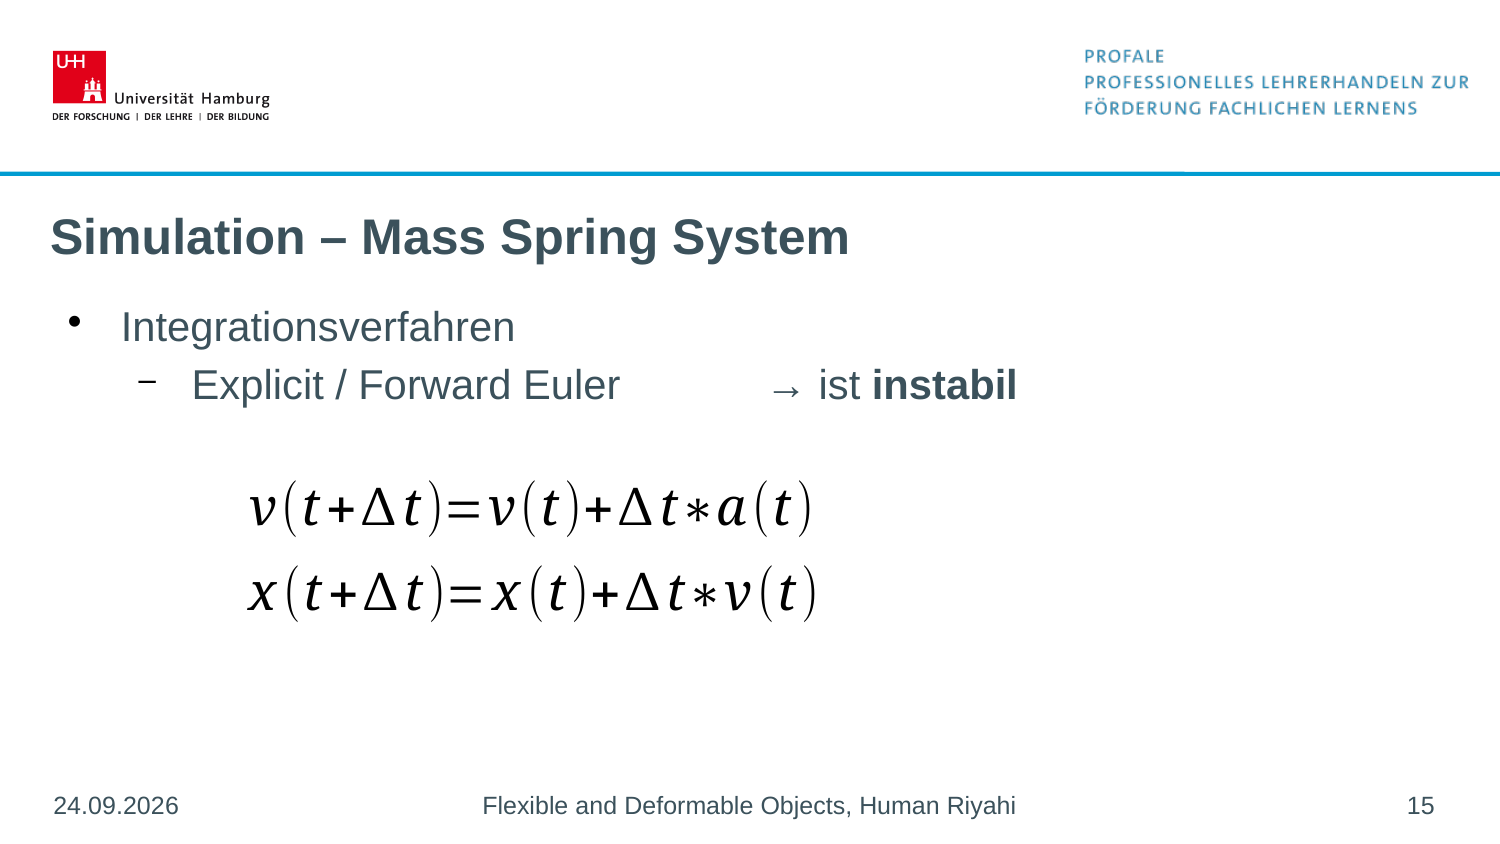

# Simulation – Mass Spring System
Integrationsverfahren
Explicit / Forward Euler
→ ist instabil
Flexible and Deformable Objects, Human Riyahi